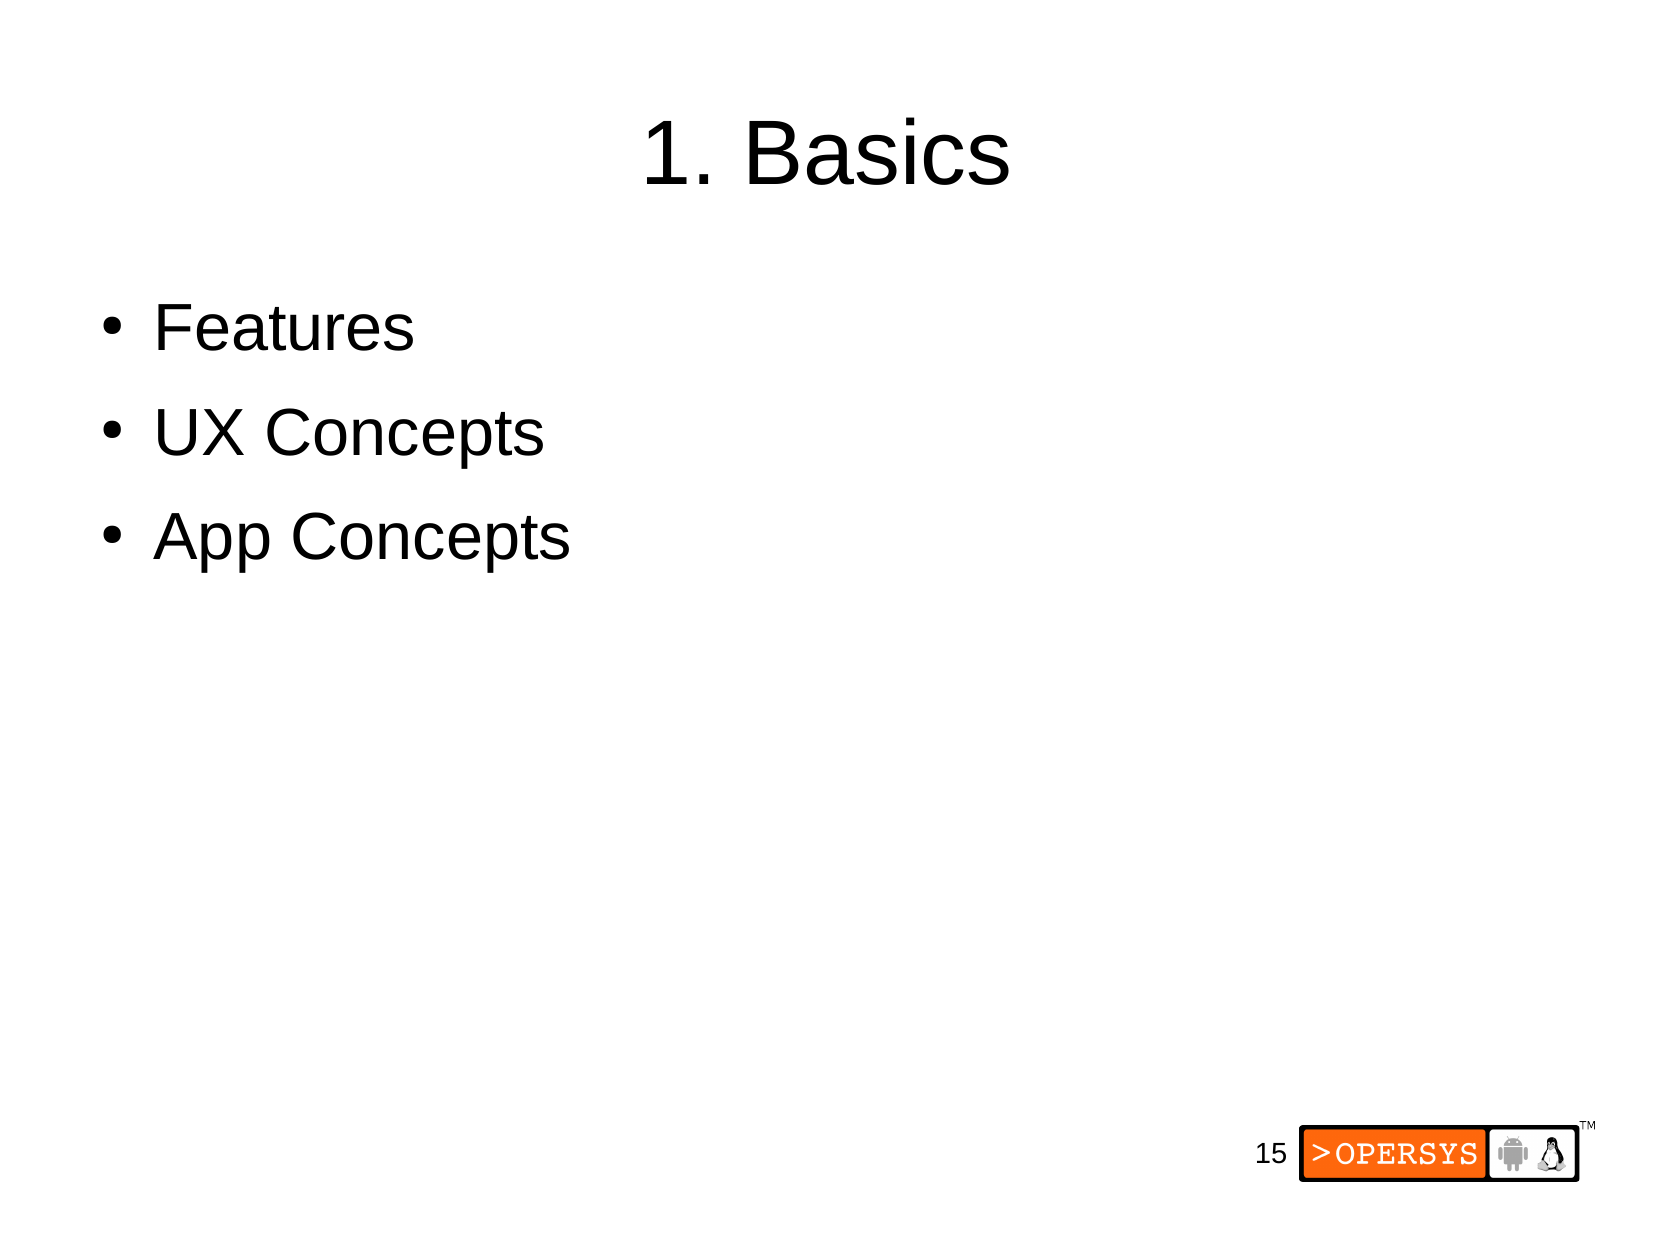

# 1. Basics
Features
UX Concepts
App Concepts